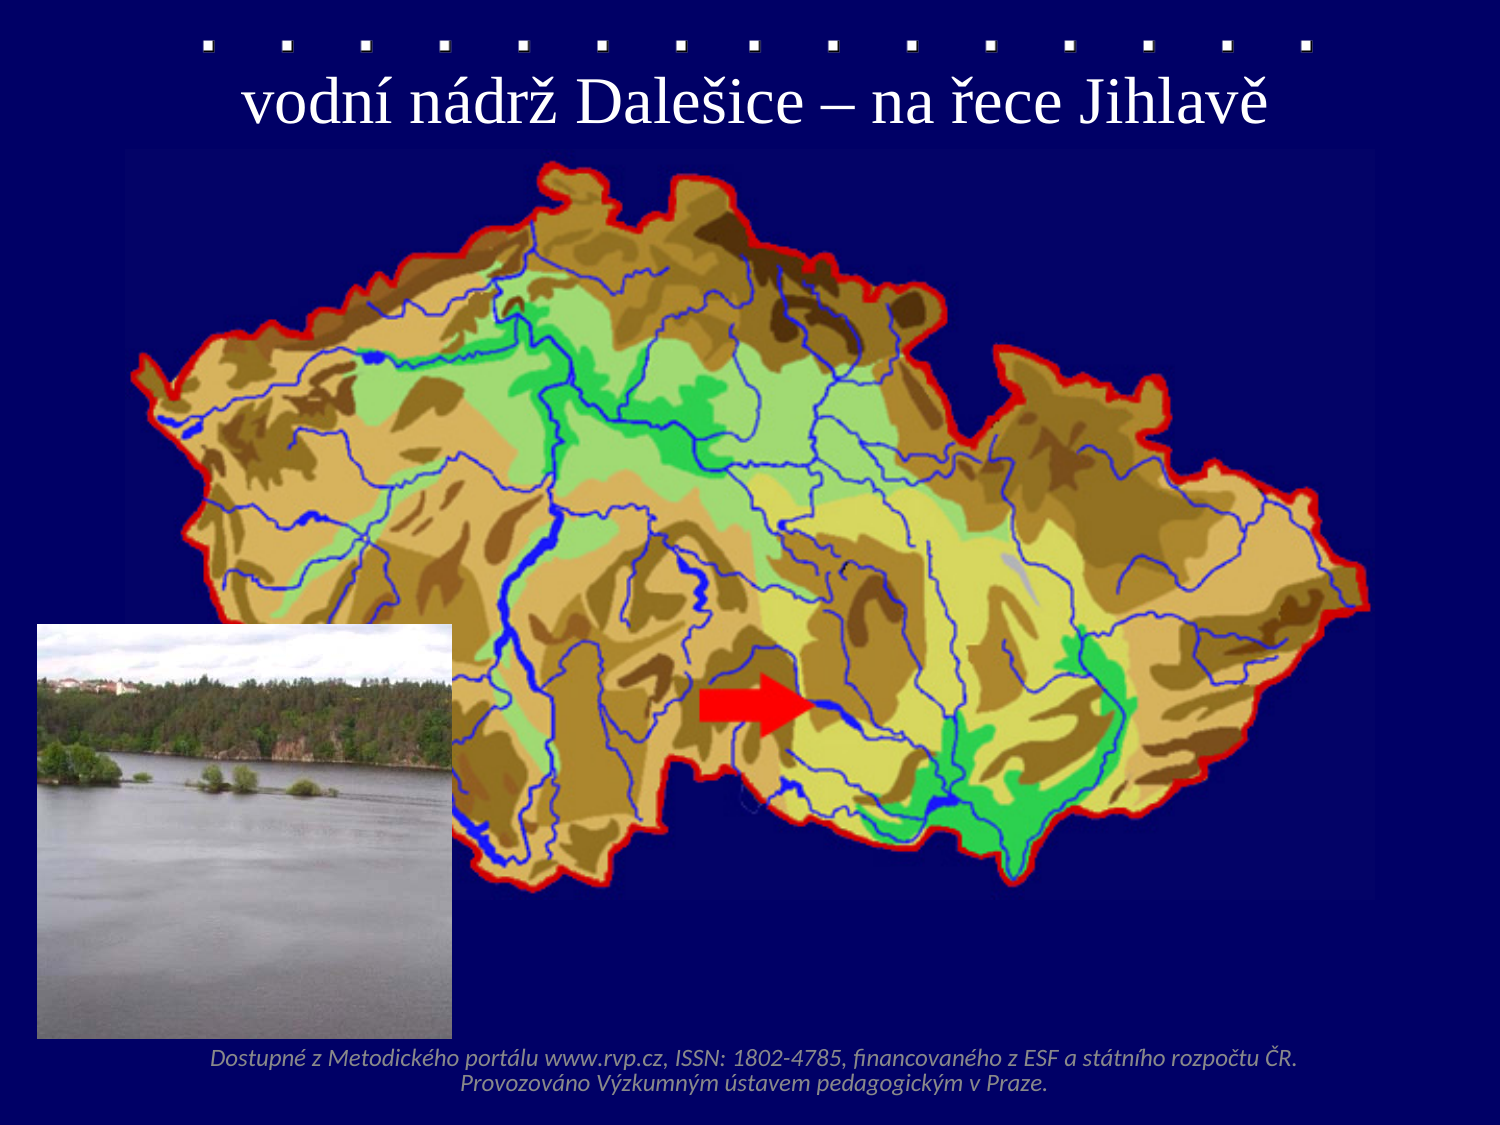

vodní nádrž Dalešice – na řece Jihlavě
# nádrž Dalešice